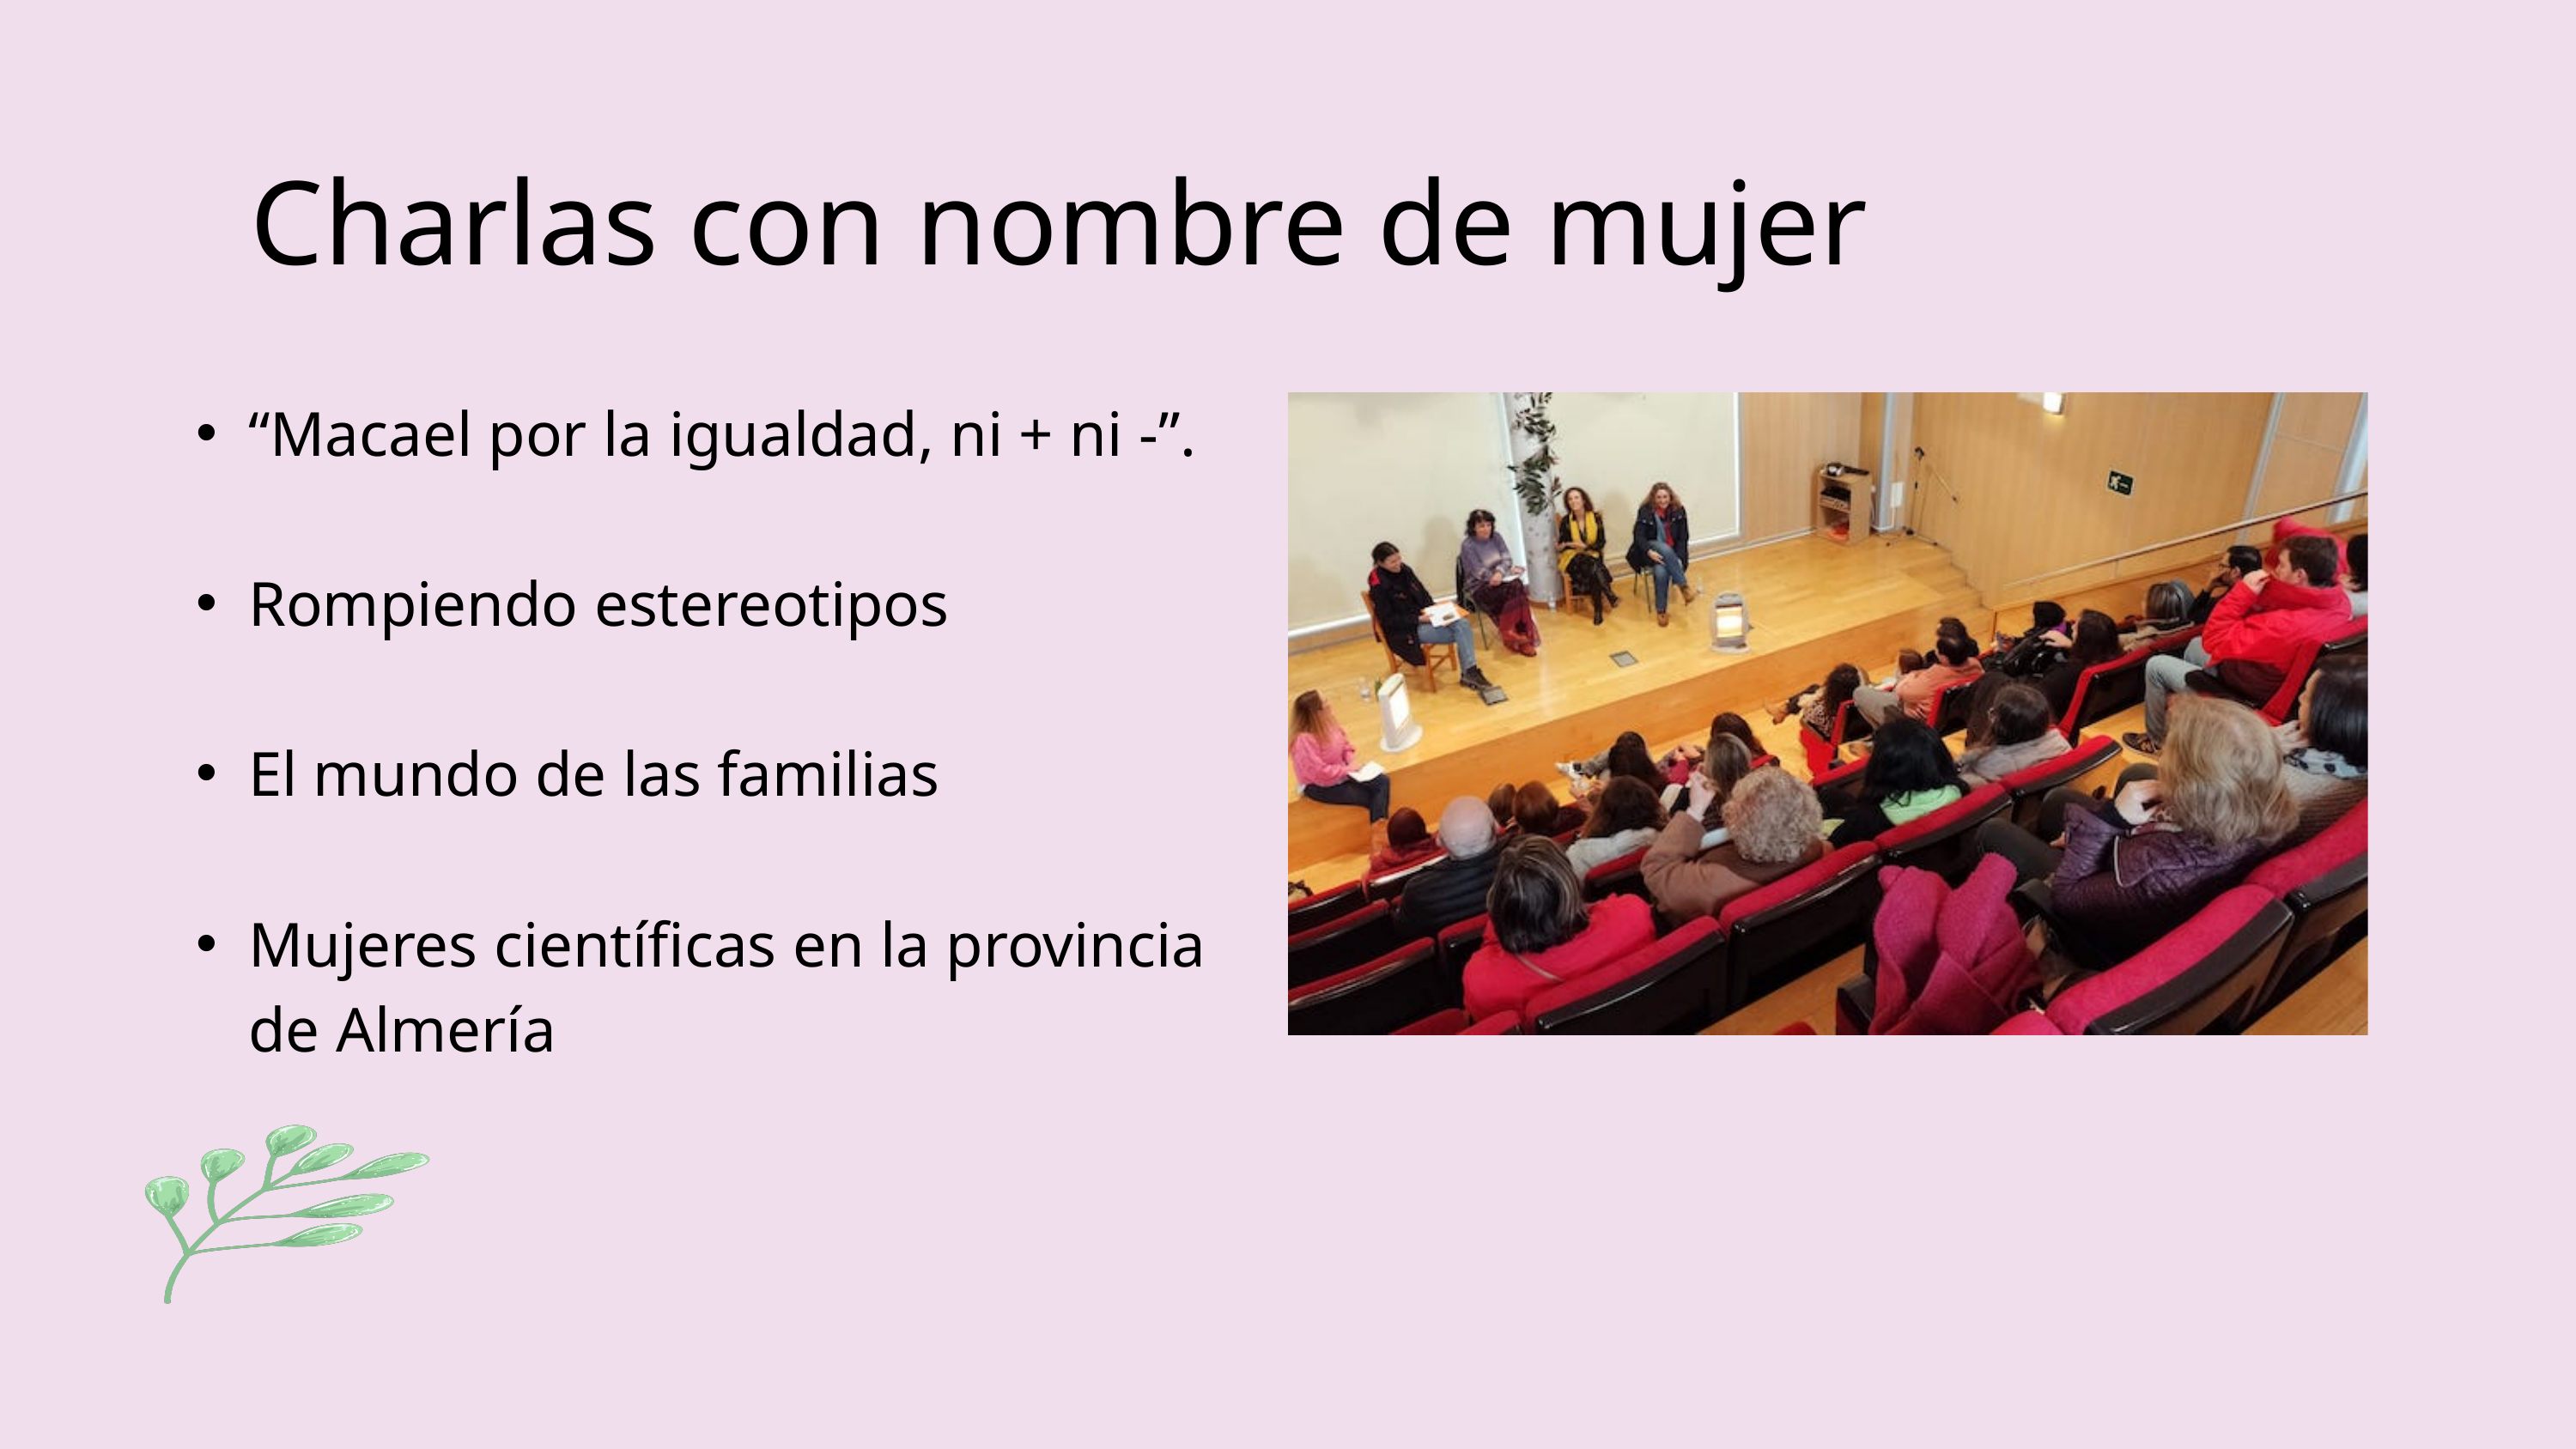

Charlas con nombre de mujer
“Macael por la igualdad, ni + ni -”.
Rompiendo estereotipos
El mundo de las familias
Mujeres científicas en la provincia de Almería